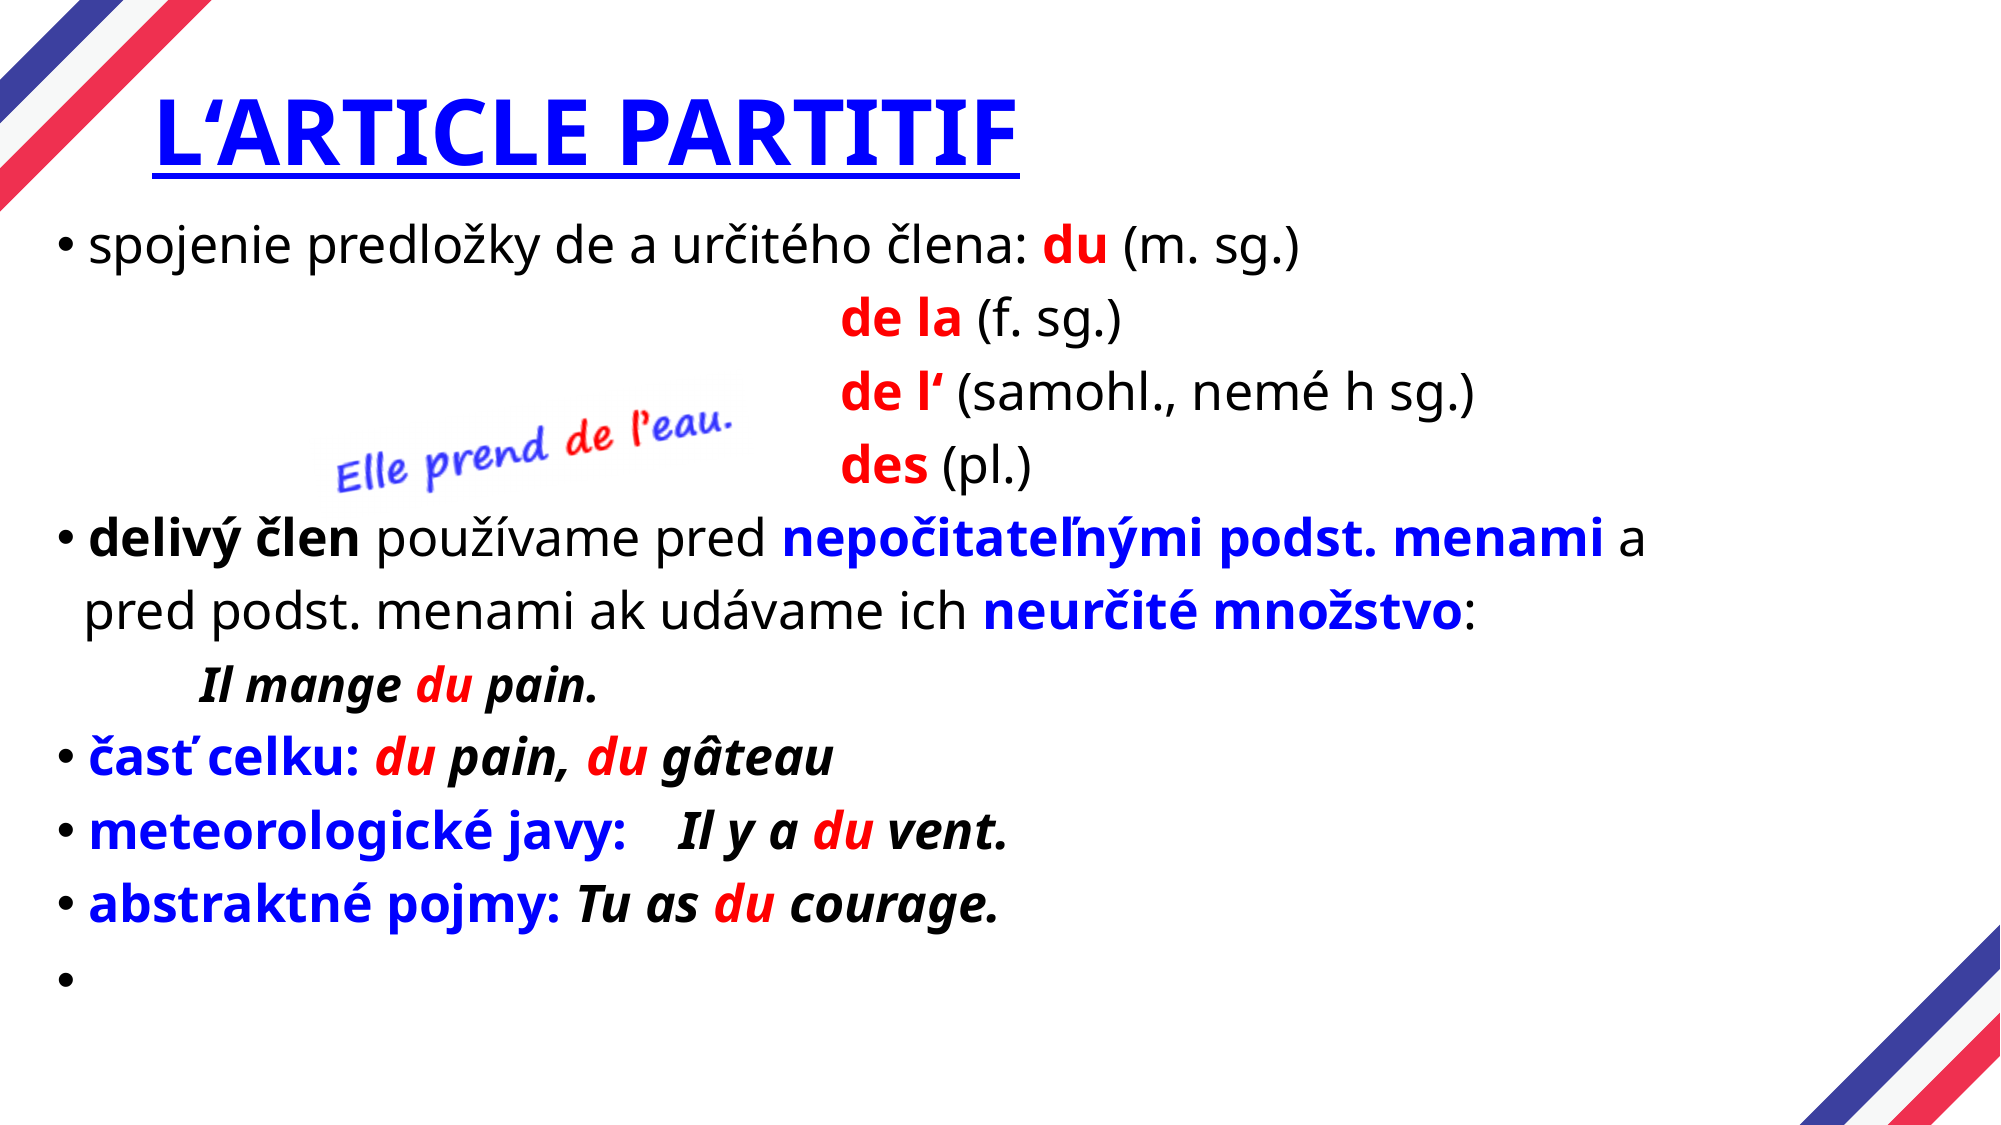

# L‘ARTICLE PARTITIF
spojenie predložky de a určitého člena: du (m. sg.)
 de la (f. sg.)
 de l‘ (samohl., nemé h sg.)
 des (pl.)
delivý člen používame pred nepočitateľnými podst. menami a
 pred podst. menami ak udávame ich neurčité množstvo:
									 Il mange du pain.
časť celku: du pain, du gâteau
meteorologické javy:	Il y a du vent.
abstraktné pojmy: Tu as du courage.